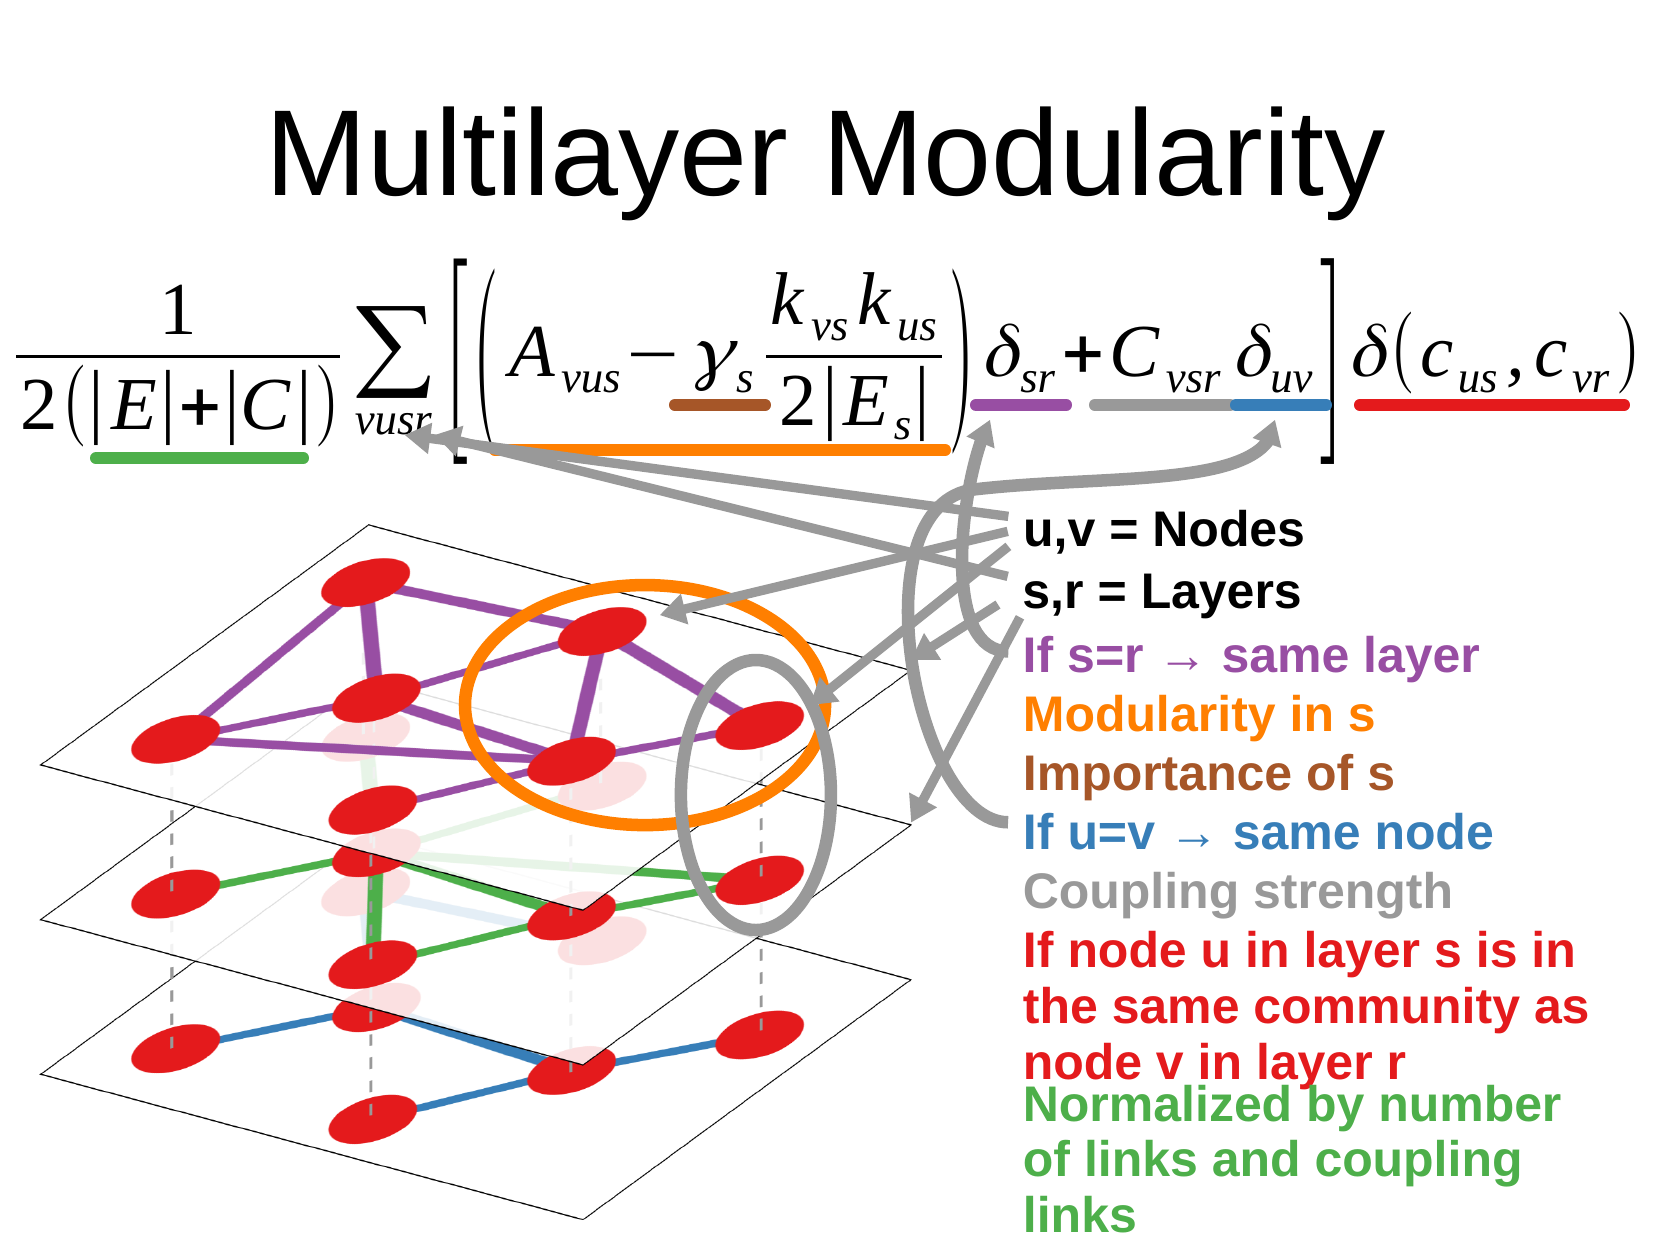

# Multilayer Modularity
u,v = Nodes
s,r = Layers
If s=r → same layer
Modularity in s
Importance of s
If u=v → same node
Coupling strength
If node u in layer s is in the same community as node v in layer r
Normalized by number of links and coupling links